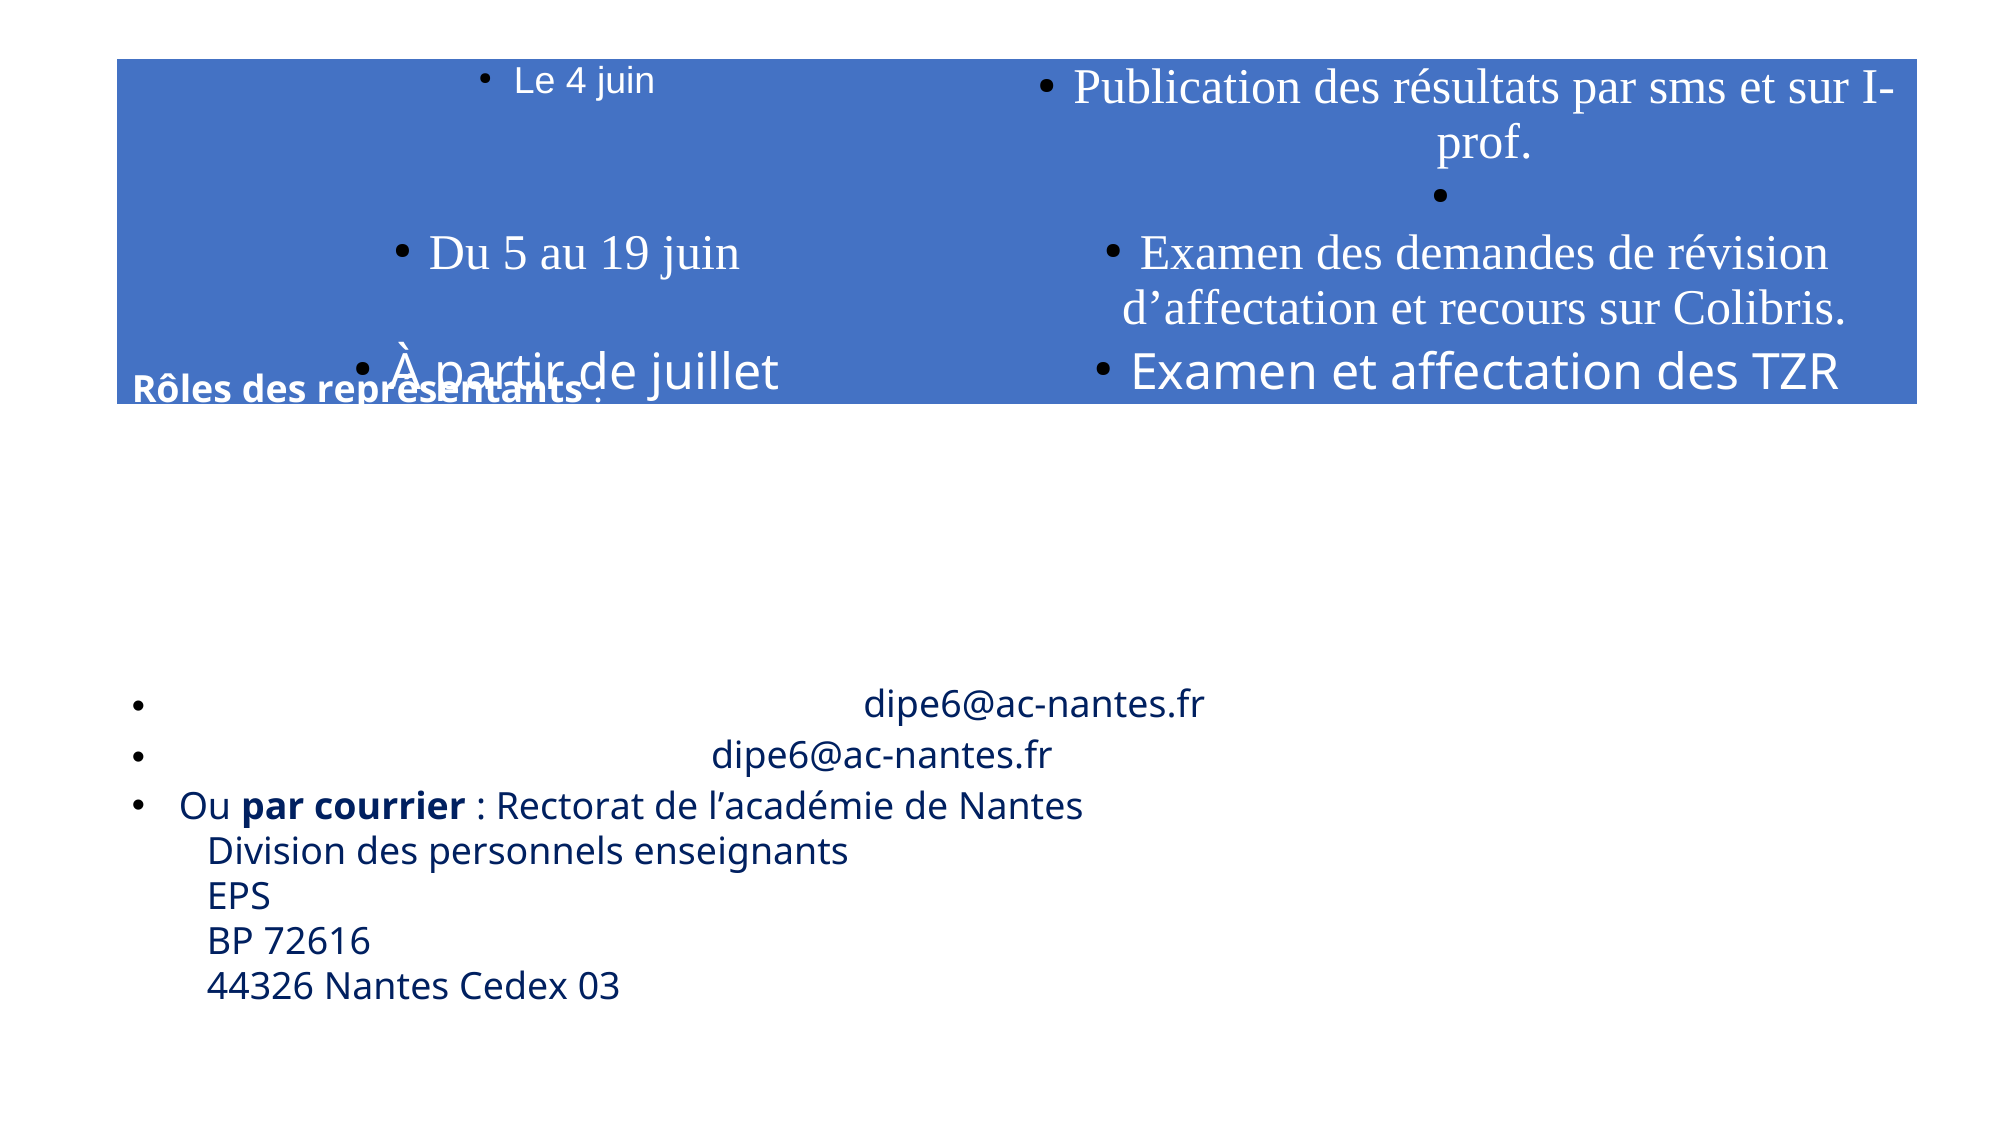

| Le 4 juin | Publication des résultats par sms et sur I-prof. |
| --- | --- |
| Du 5 au 19 juin | Examen des demandes de révision d’affectation et recours sur Colibris. |
| À partir de juillet | Examen et affectation des TZR |
Rôles des représentants :
Ce sont les représentants des personnels, ils suivent vos dossiers et vous aident à faire vos recours auprès de l’administration.
Adresses :
Pour la rectification écrite du barème : dipe6@ac-nantes.fr
Pour la révision d’affectation : dipe6@ac-nantes.fr
Ou par courrier : Rectorat de l’académie de Nantes
	Division des personnels enseignants
	EPS
	BP 72616
	44326 Nantes Cedex 03